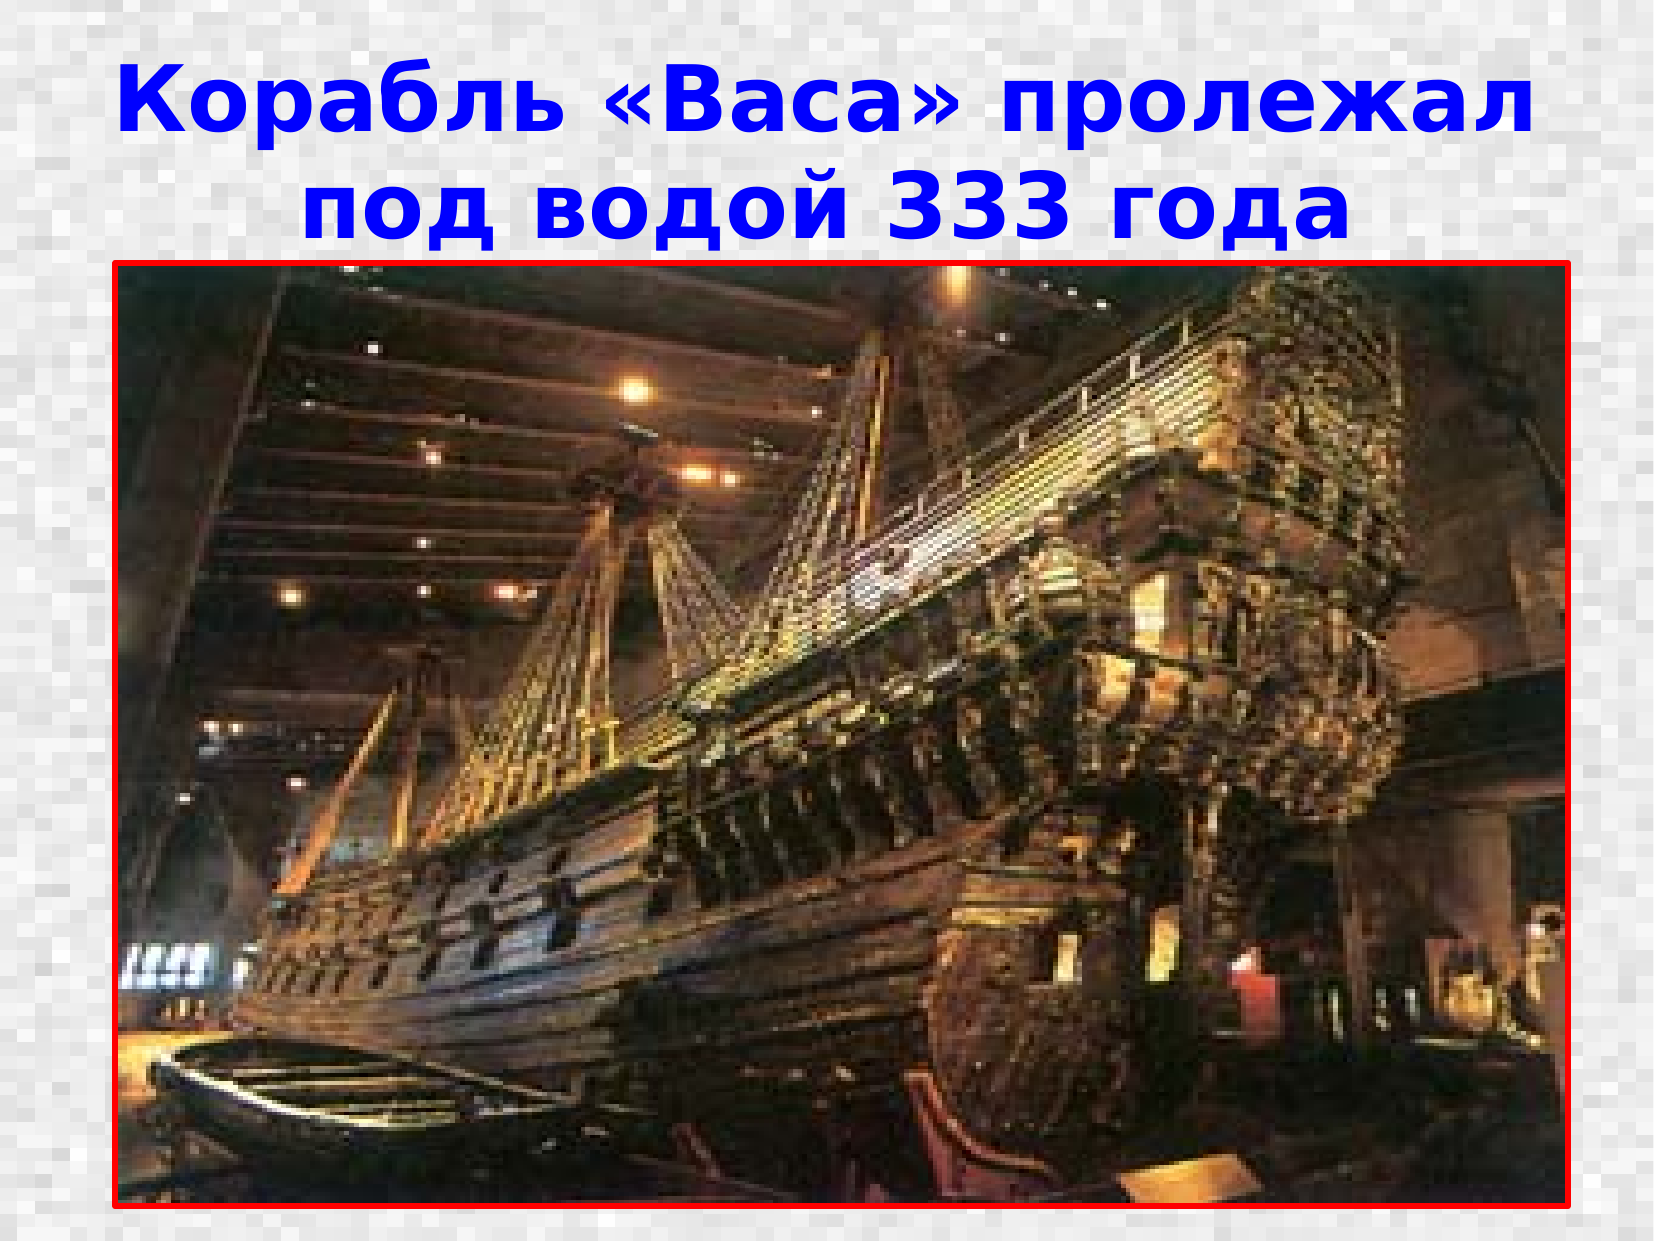

# Корабль «Васа» пролежал под водой 333 года